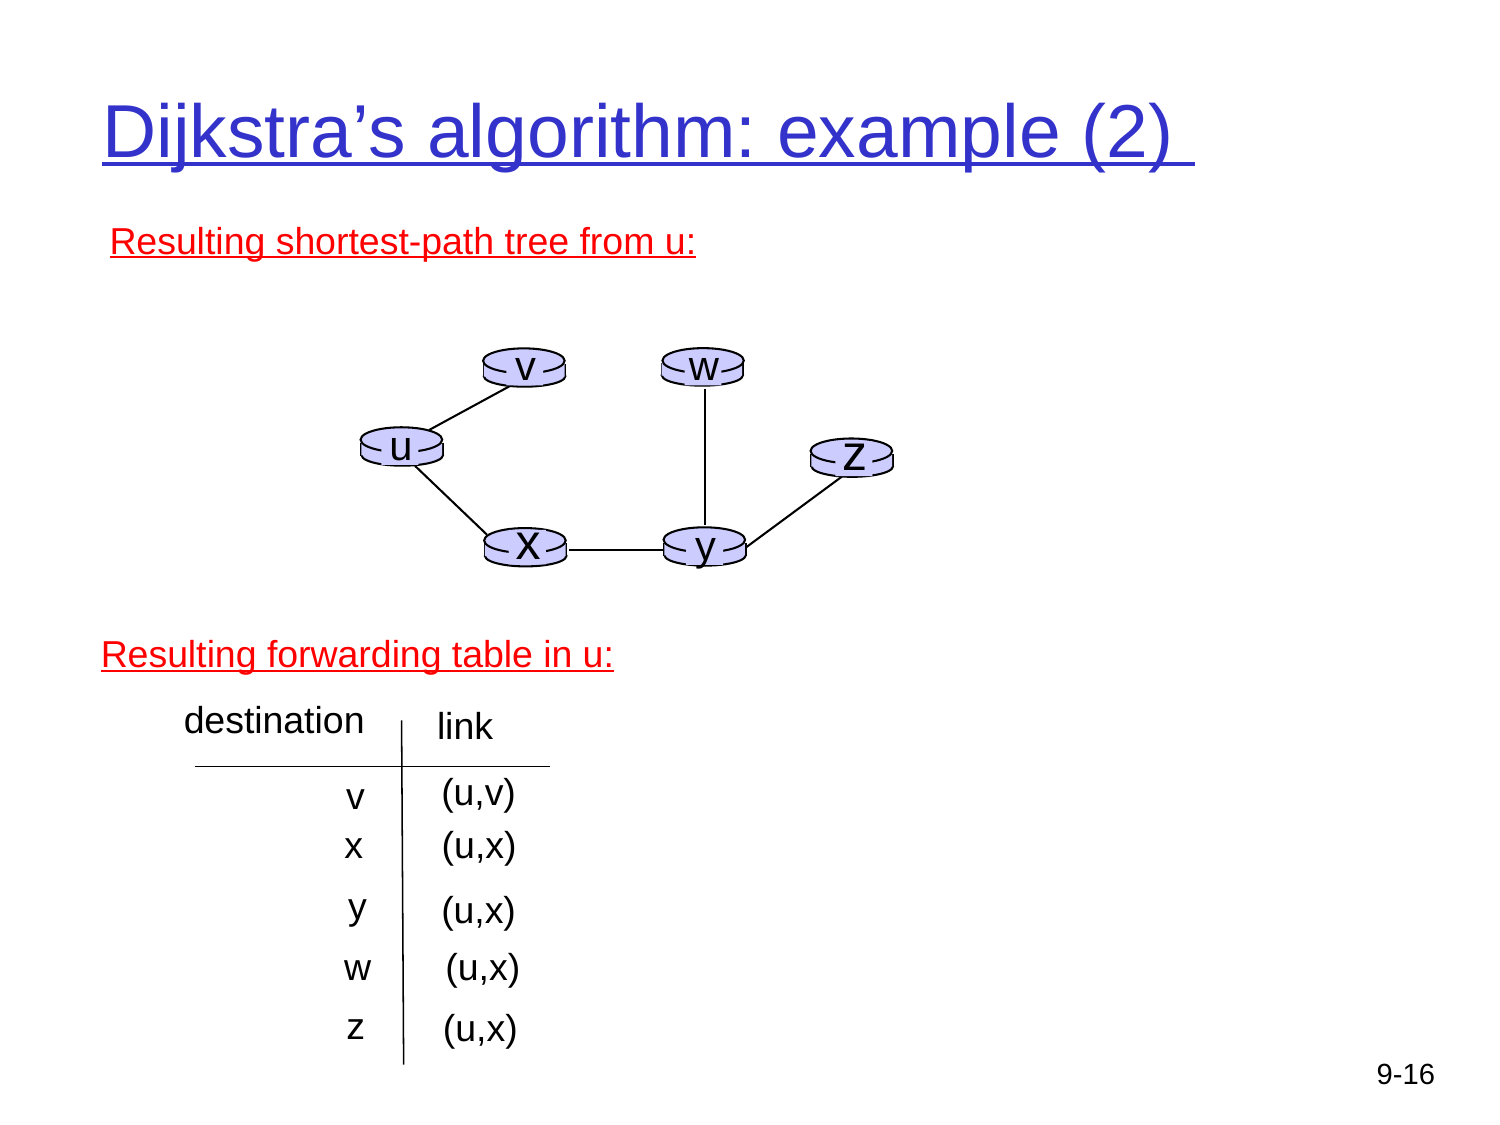

# Dijkstra’s algorithm: example (2)
Resulting shortest-path tree from u:
v
w
u
z
x
y
Resulting forwarding table in u:
destination
link
(u,v)
v
(u,x)
x
y
(u,x)
(u,x)
w
z
(u,x)
16